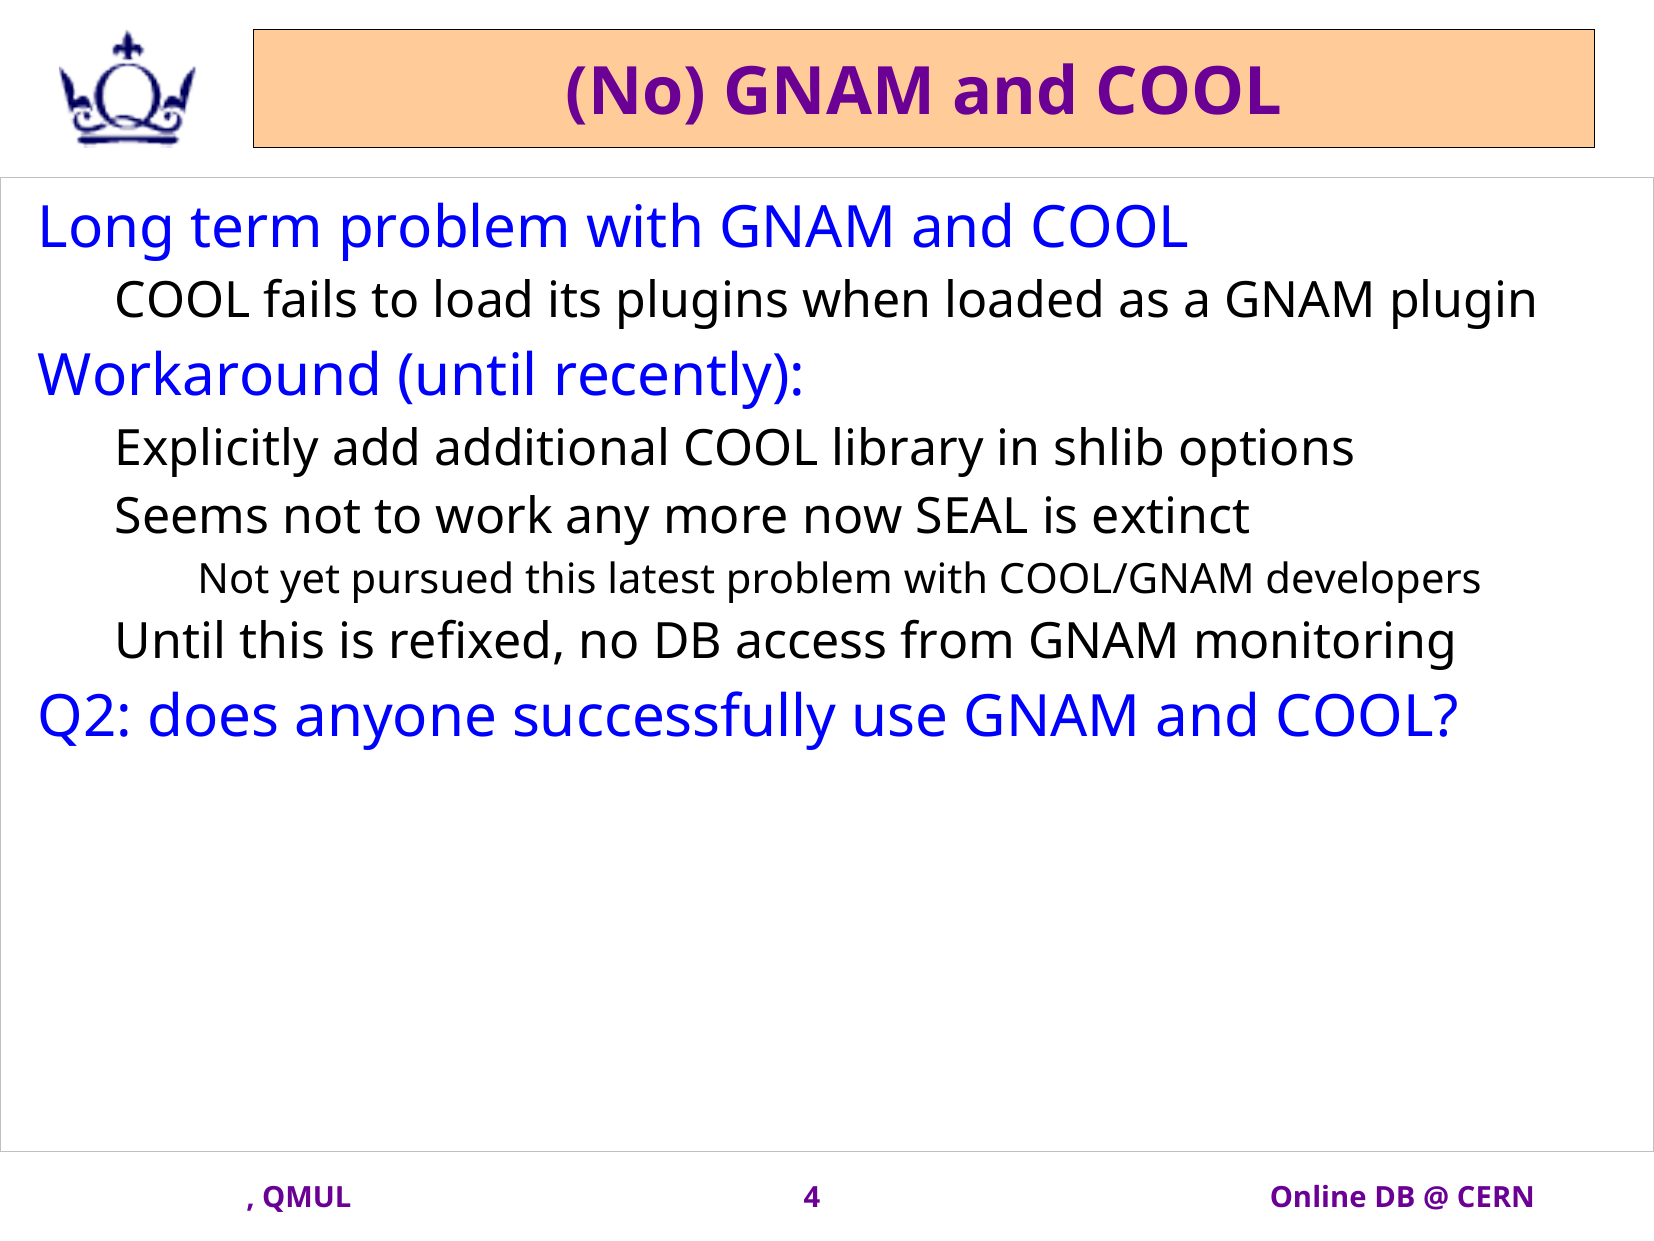

# (No) GNAM and COOL
Long term problem with GNAM and COOL
COOL fails to load its plugins when loaded as a GNAM plugin
Workaround (until recently):
Explicitly add additional COOL library in shlib options
Seems not to work any more now SEAL is extinct
Not yet pursued this latest problem with COOL/GNAM developers
Until this is refixed, no DB access from GNAM monitoring
Q2: does anyone successfully use GNAM and COOL?